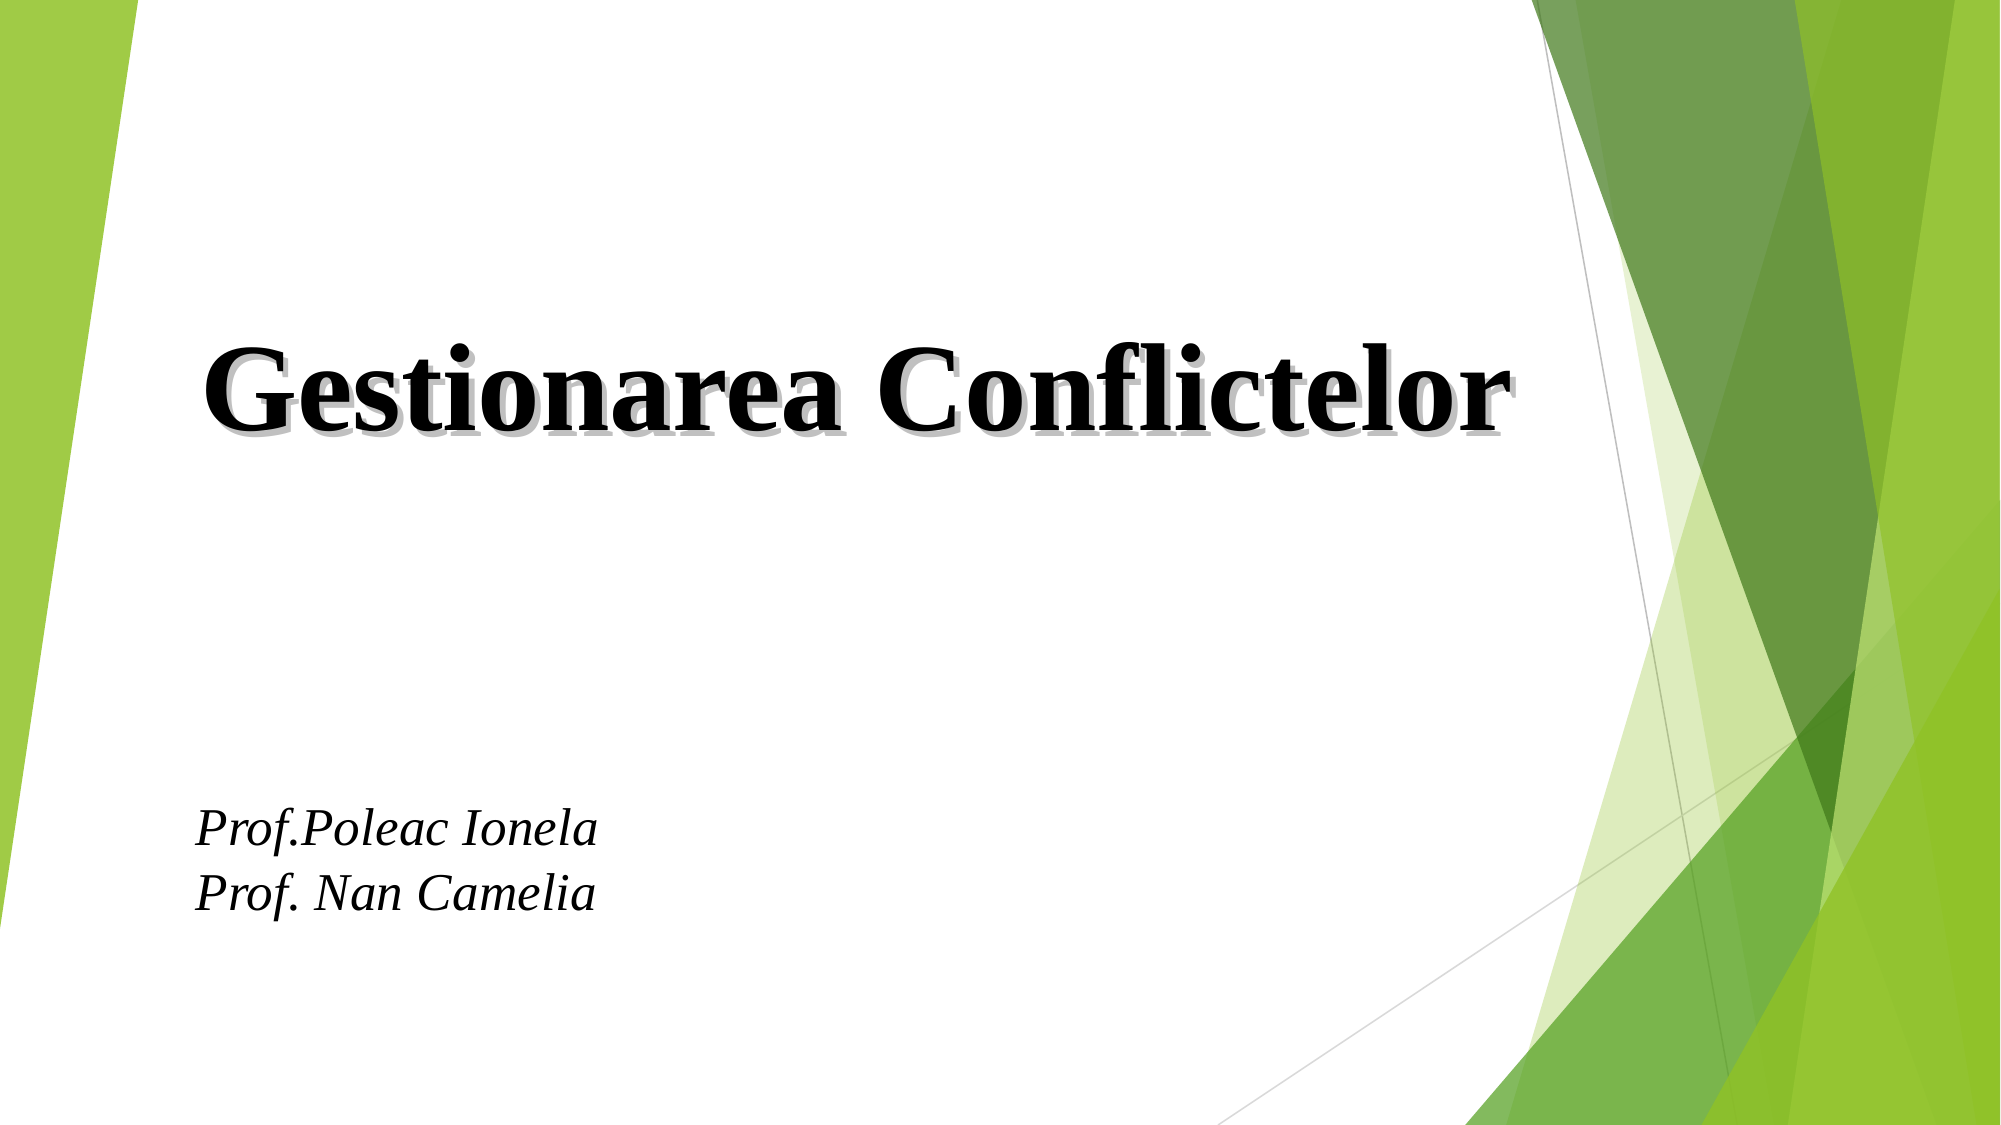

# Gestionarea Conflictelor
Prof.Poleac Ionela
Prof. Nan Camelia